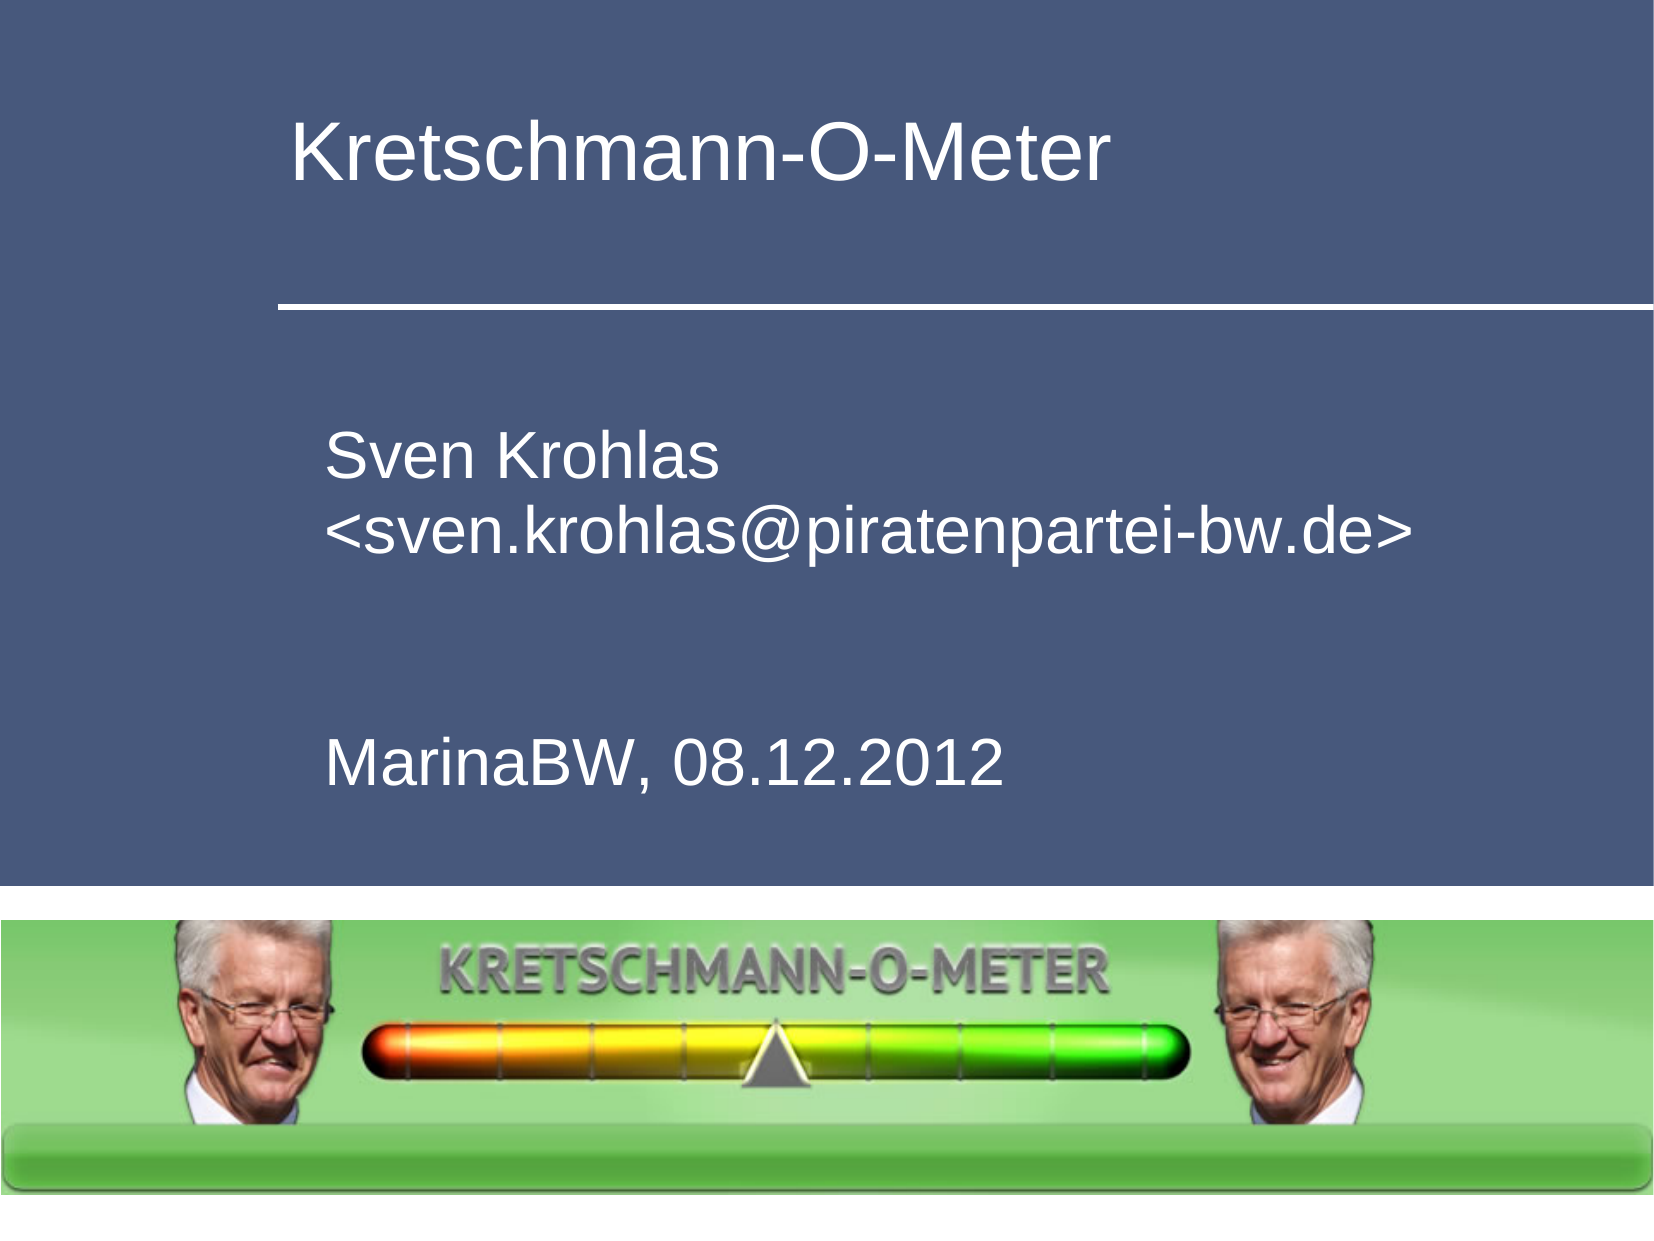

# Kretschmann-O-Meter
Sven Krohlas <sven.krohlas@piratenpartei-bw.de>
MarinaBW, 08.12.2012